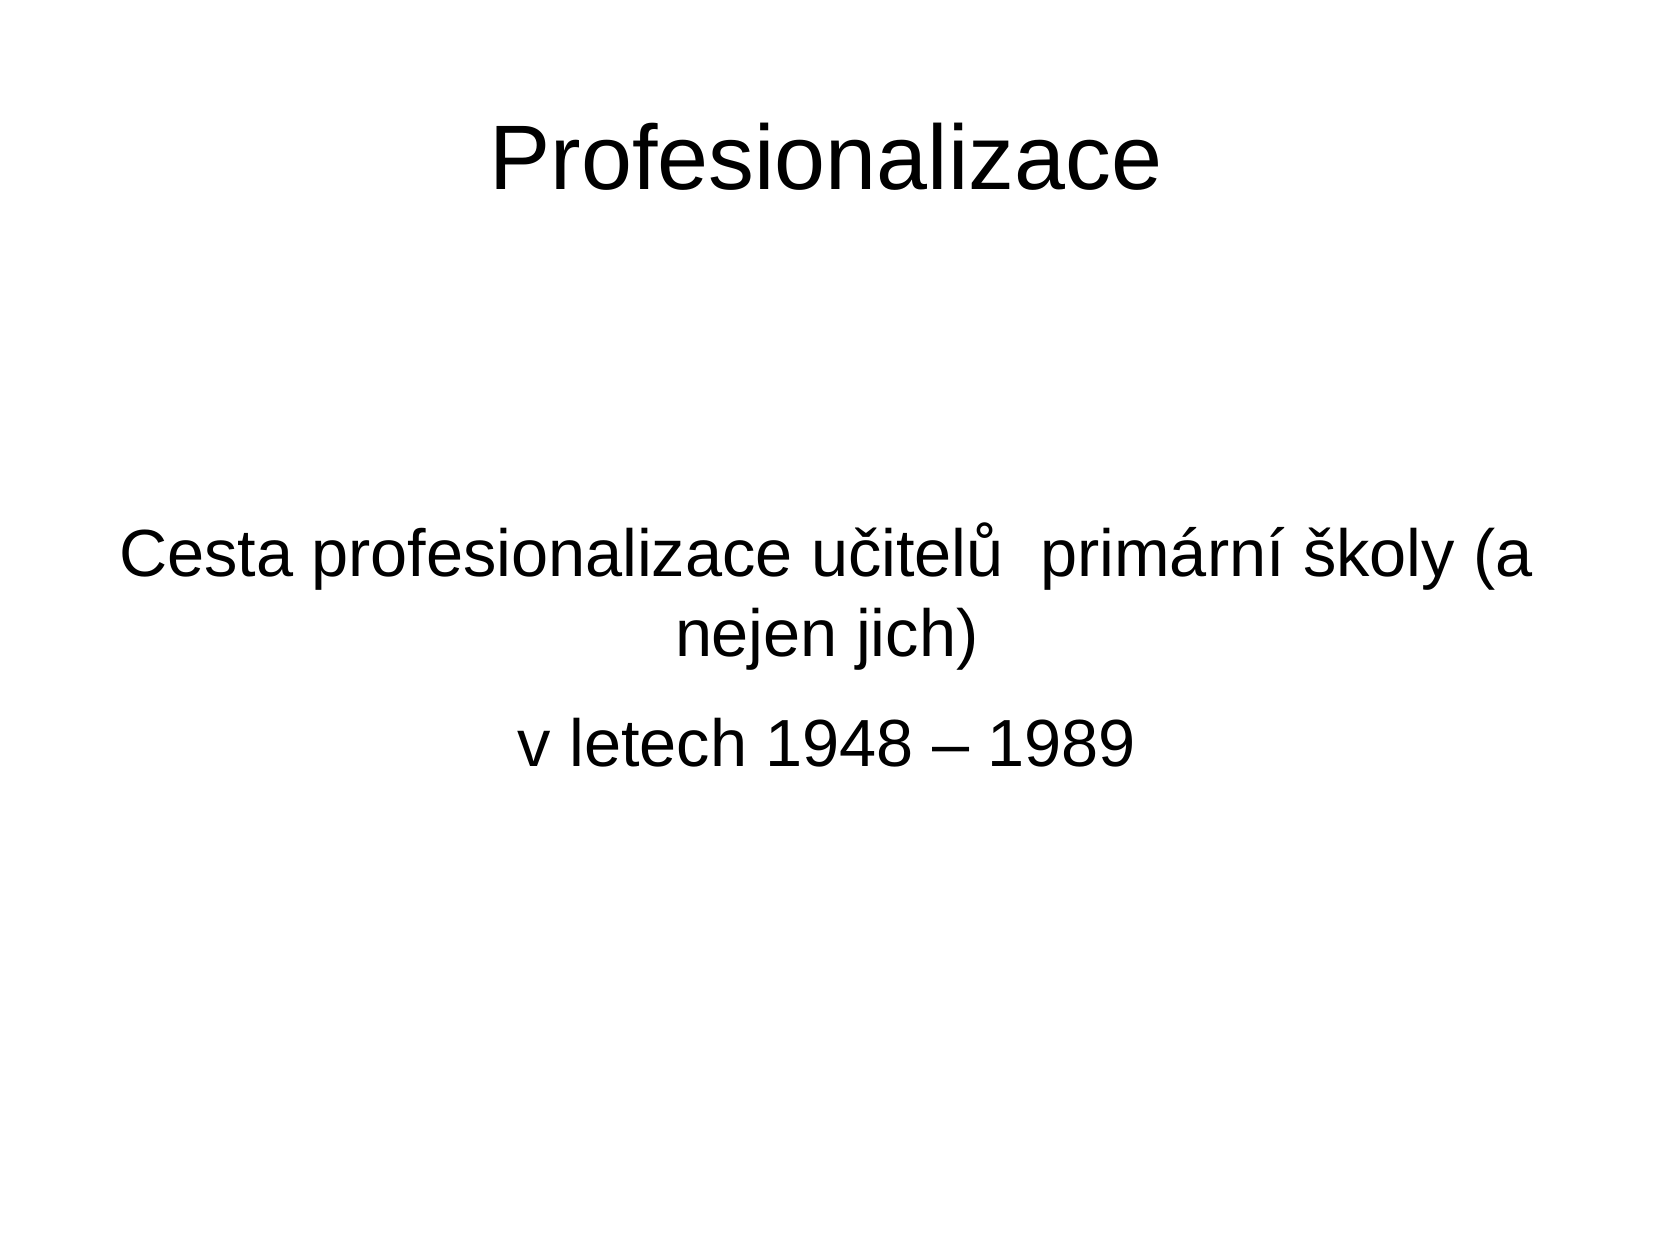

# Profesionalizace
Cesta profesionalizace učitelů primární školy (a nejen jich)
v letech 1948 – 1989